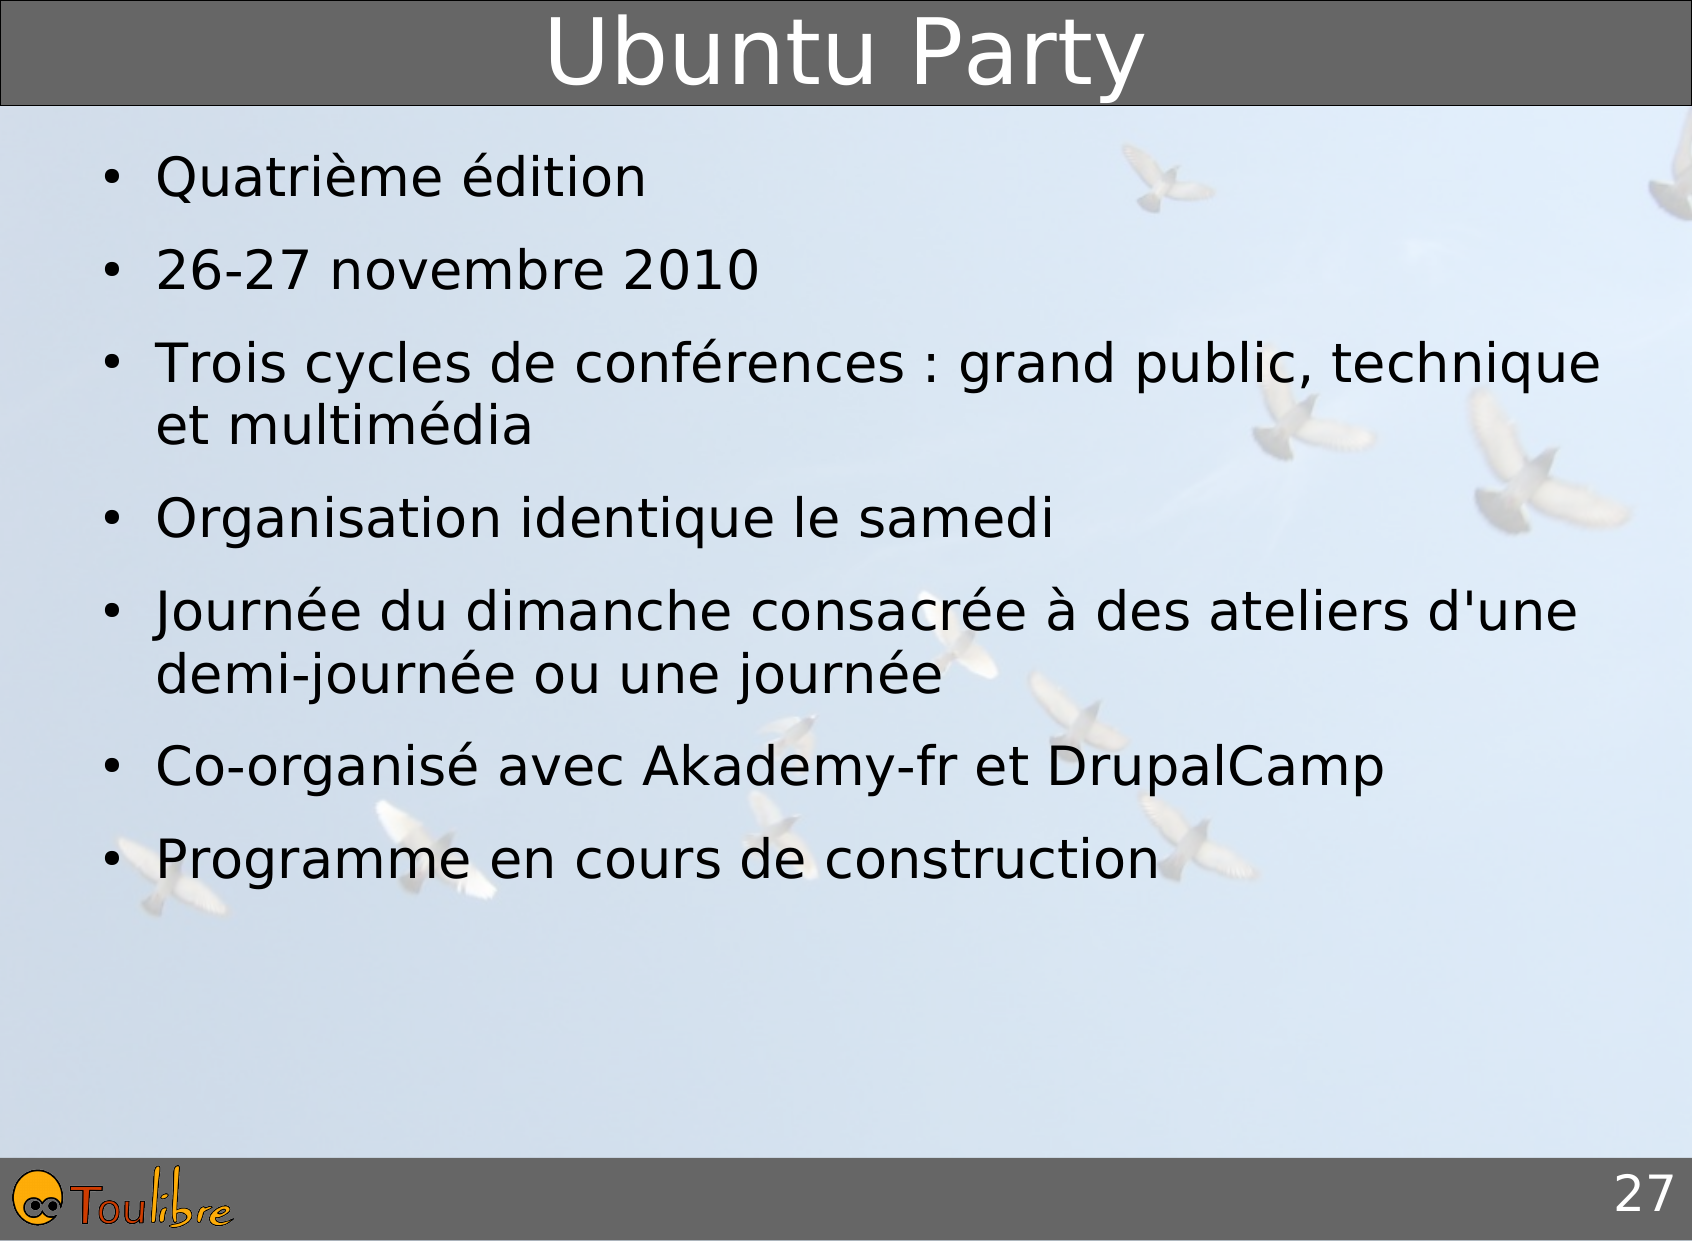

# Ubuntu Party
Quatrième édition
26-27 novembre 2010
Trois cycles de conférences : grand public, technique et multimédia
Organisation identique le samedi
Journée du dimanche consacrée à des ateliers d'une demi-journée ou une journée
Co-organisé avec Akademy-fr et DrupalCamp
Programme en cours de construction